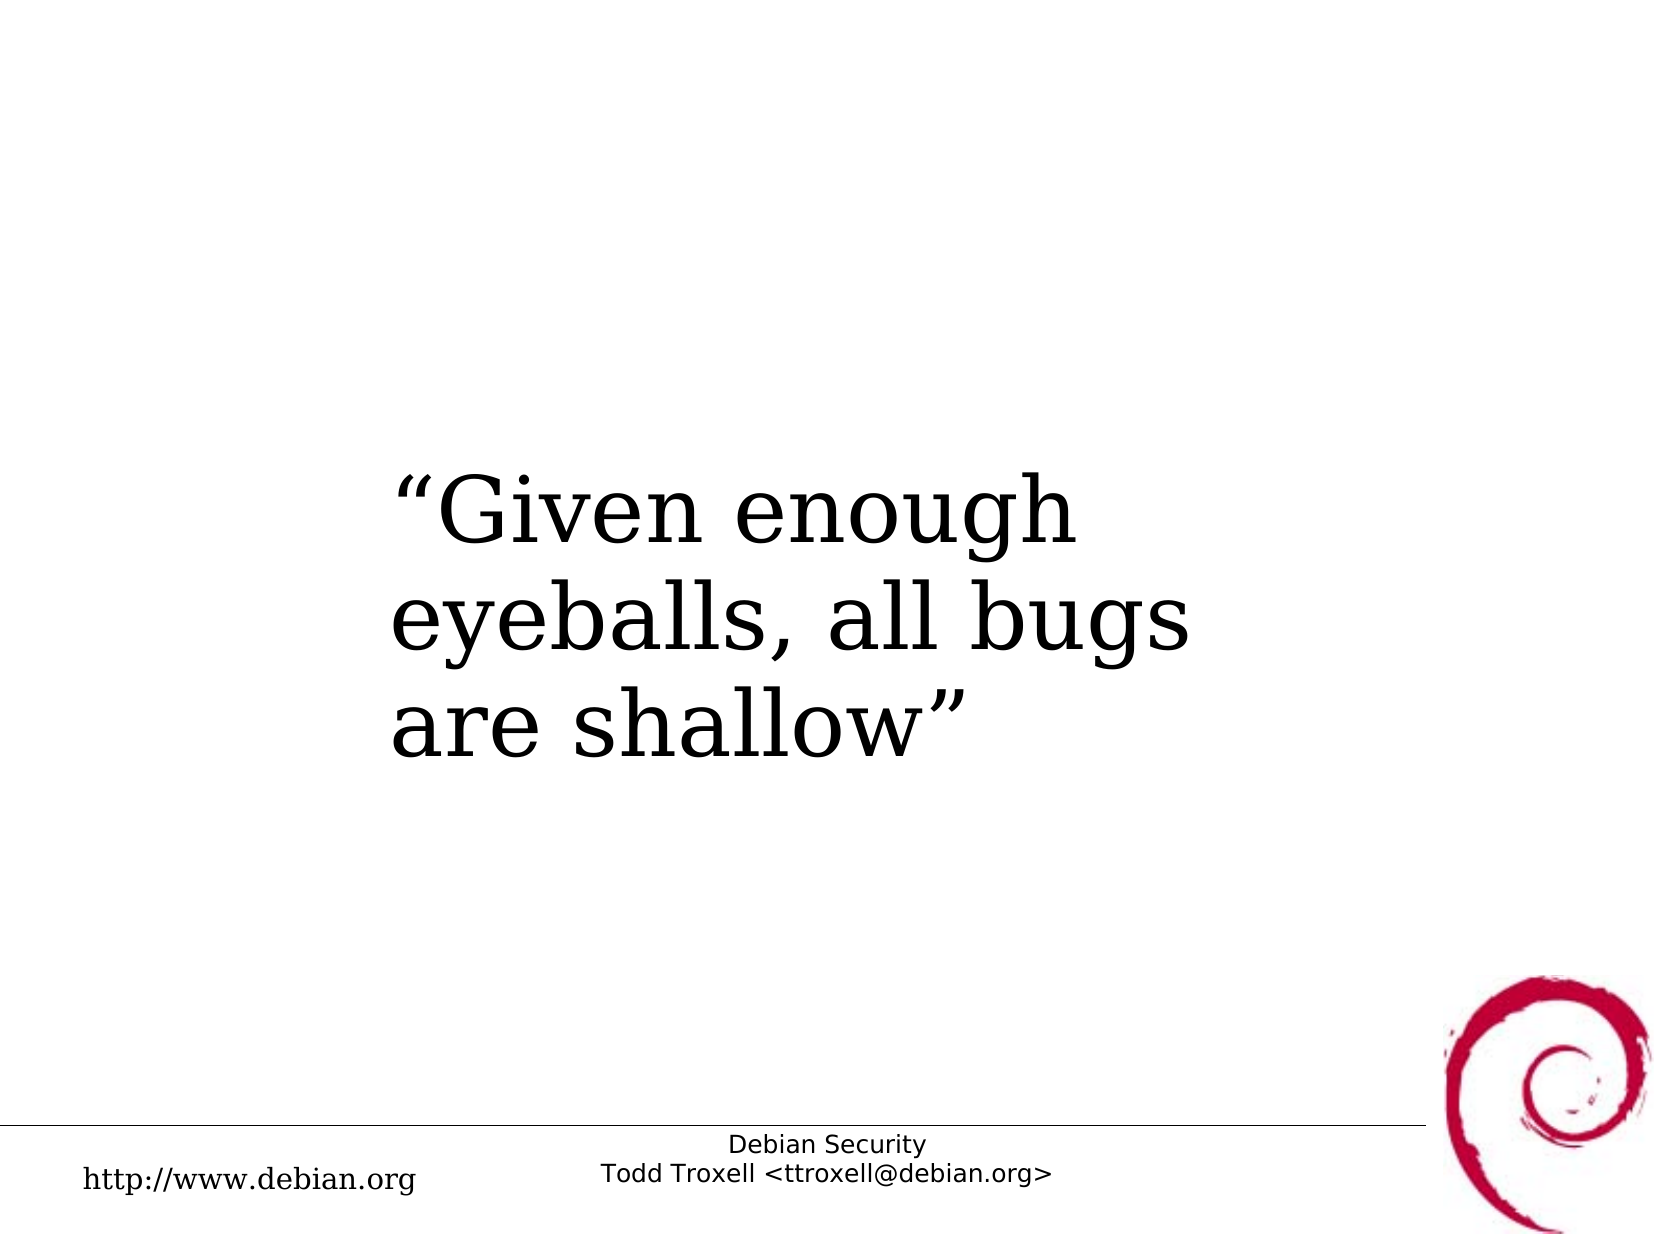

“Given enough eyeballs, all bugs are shallow”